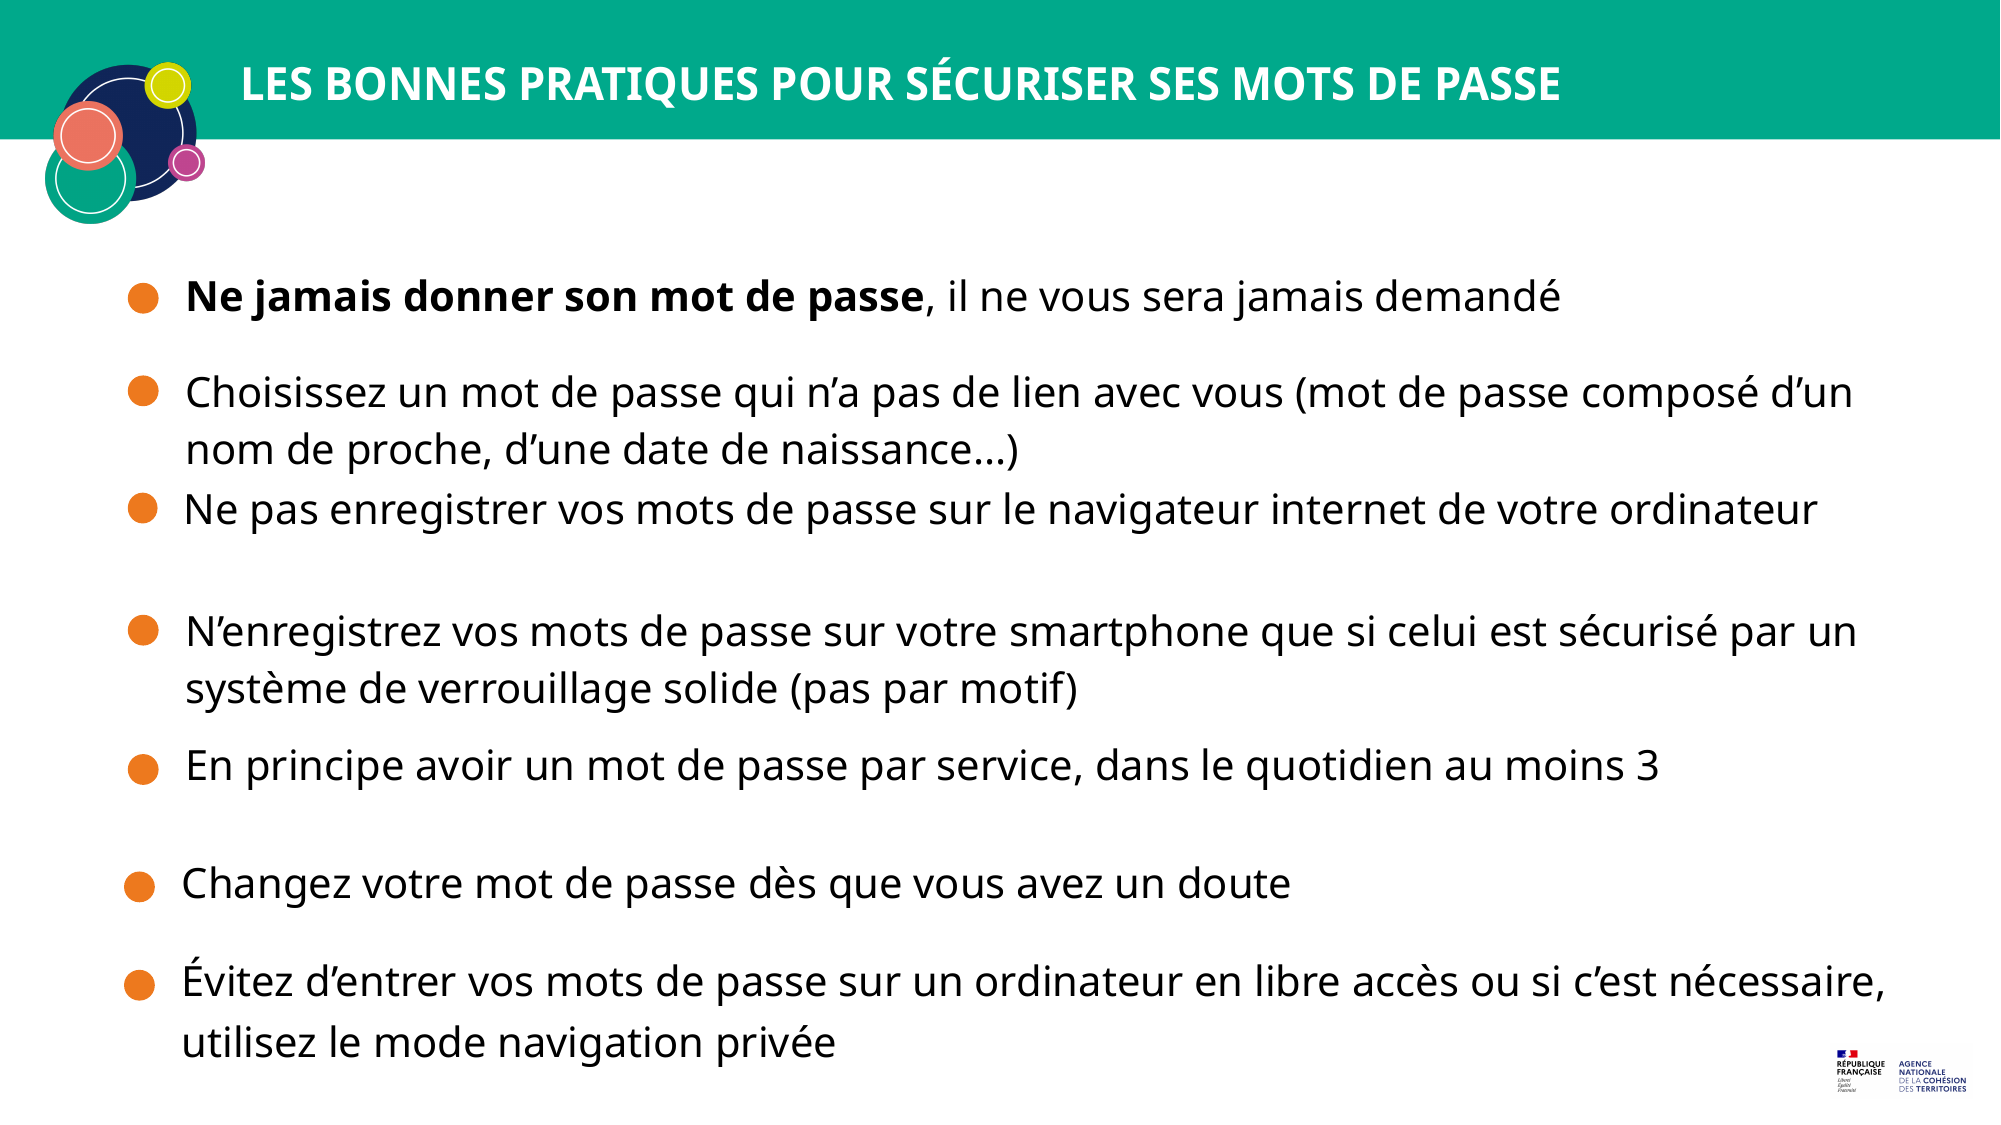

LES BONNES PRATIQUES POUR SÉCURISER SES MOTS DE PASSE
Ne jamais donner son mot de passe, il ne vous sera jamais demandé
Choisissez un mot de passe qui n’a pas de lien avec vous (mot de passe composé d’un nom de proche, d’une date de naissance...)
Ne pas enregistrer vos mots de passe sur le navigateur internet de votre ordinateur
N’enregistrez vos mots de passe sur votre smartphone que si celui est sécurisé par un système de verrouillage solide (pas par motif)
En principe avoir un mot de passe par service, dans le quotidien au moins 3
Changez votre mot de passe dès que vous avez un doute
Évitez d’entrer vos mots de passe sur un ordinateur en libre accès ou si c’est nécessaire, utilisez le mode navigation privée